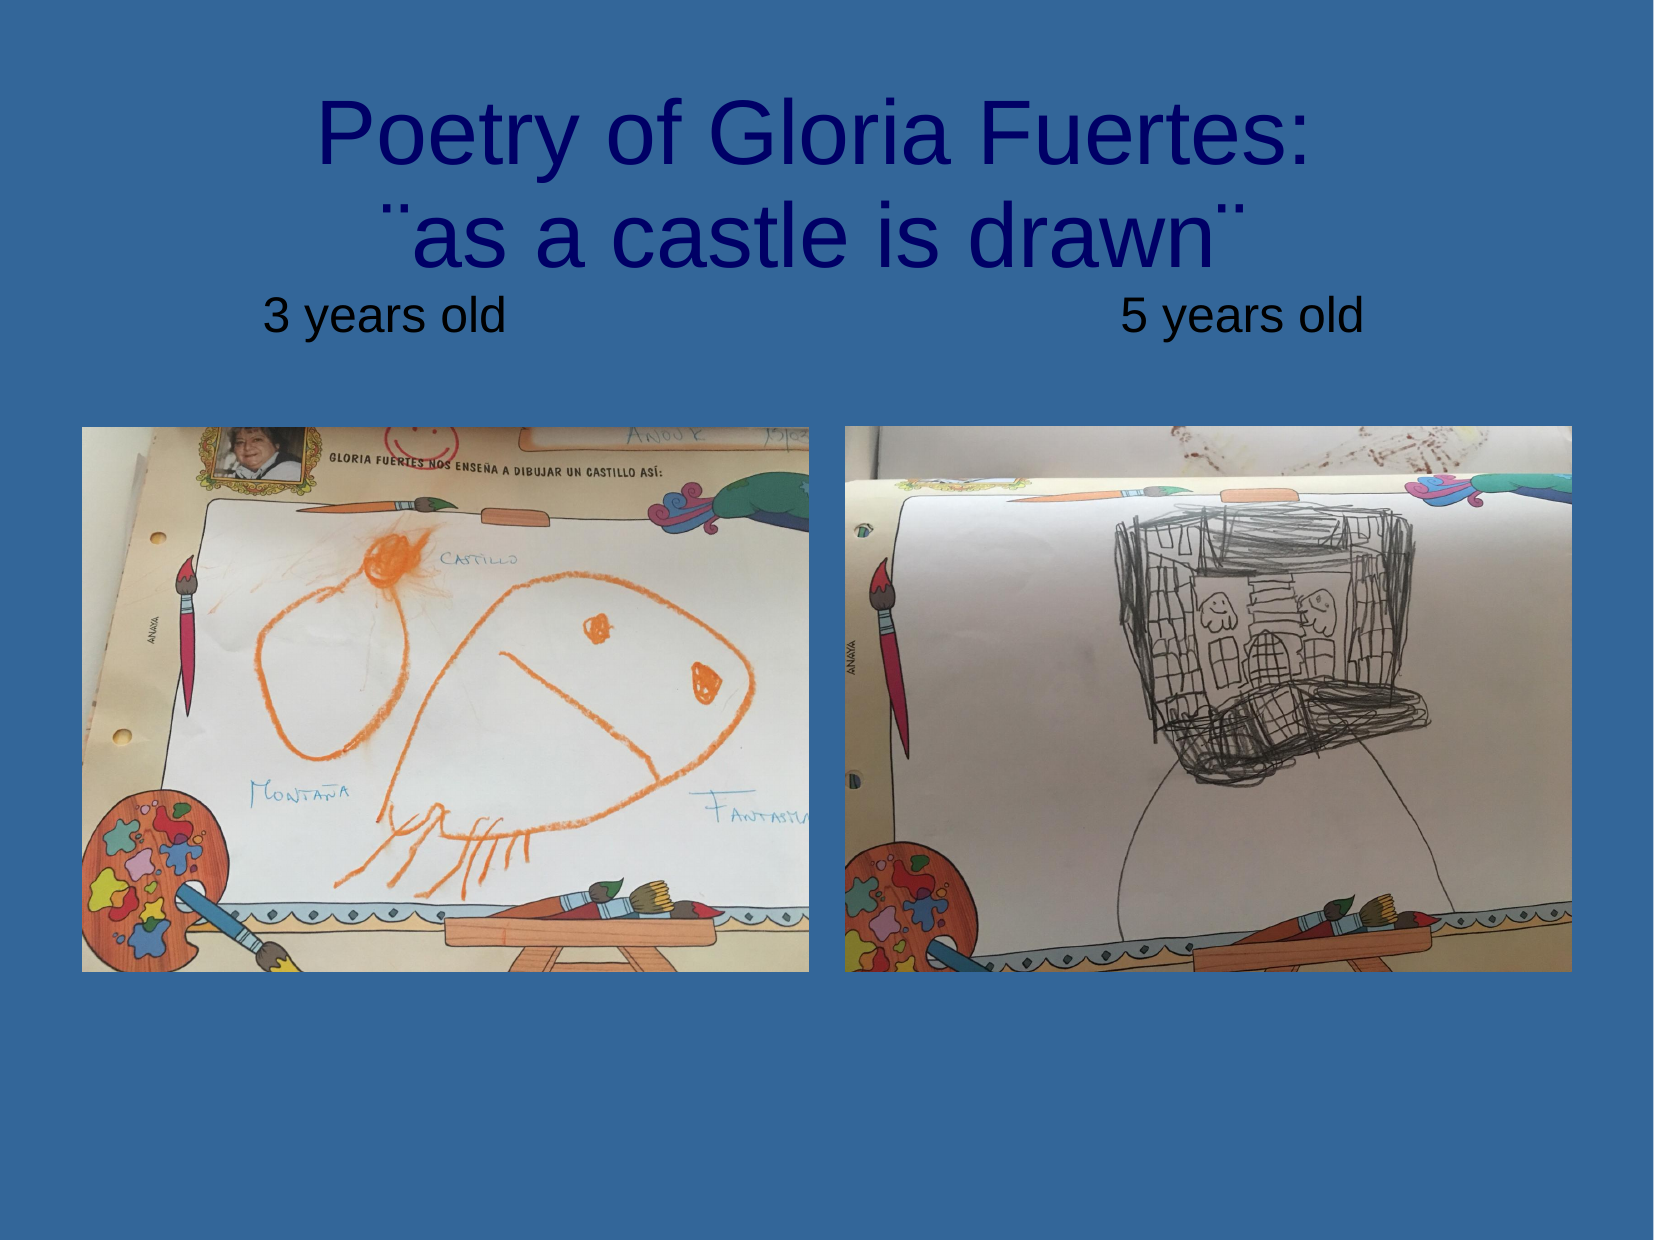

# Poetry of Gloria Fuertes: ¨as a castle is drawn¨ 3 years old 5 years old